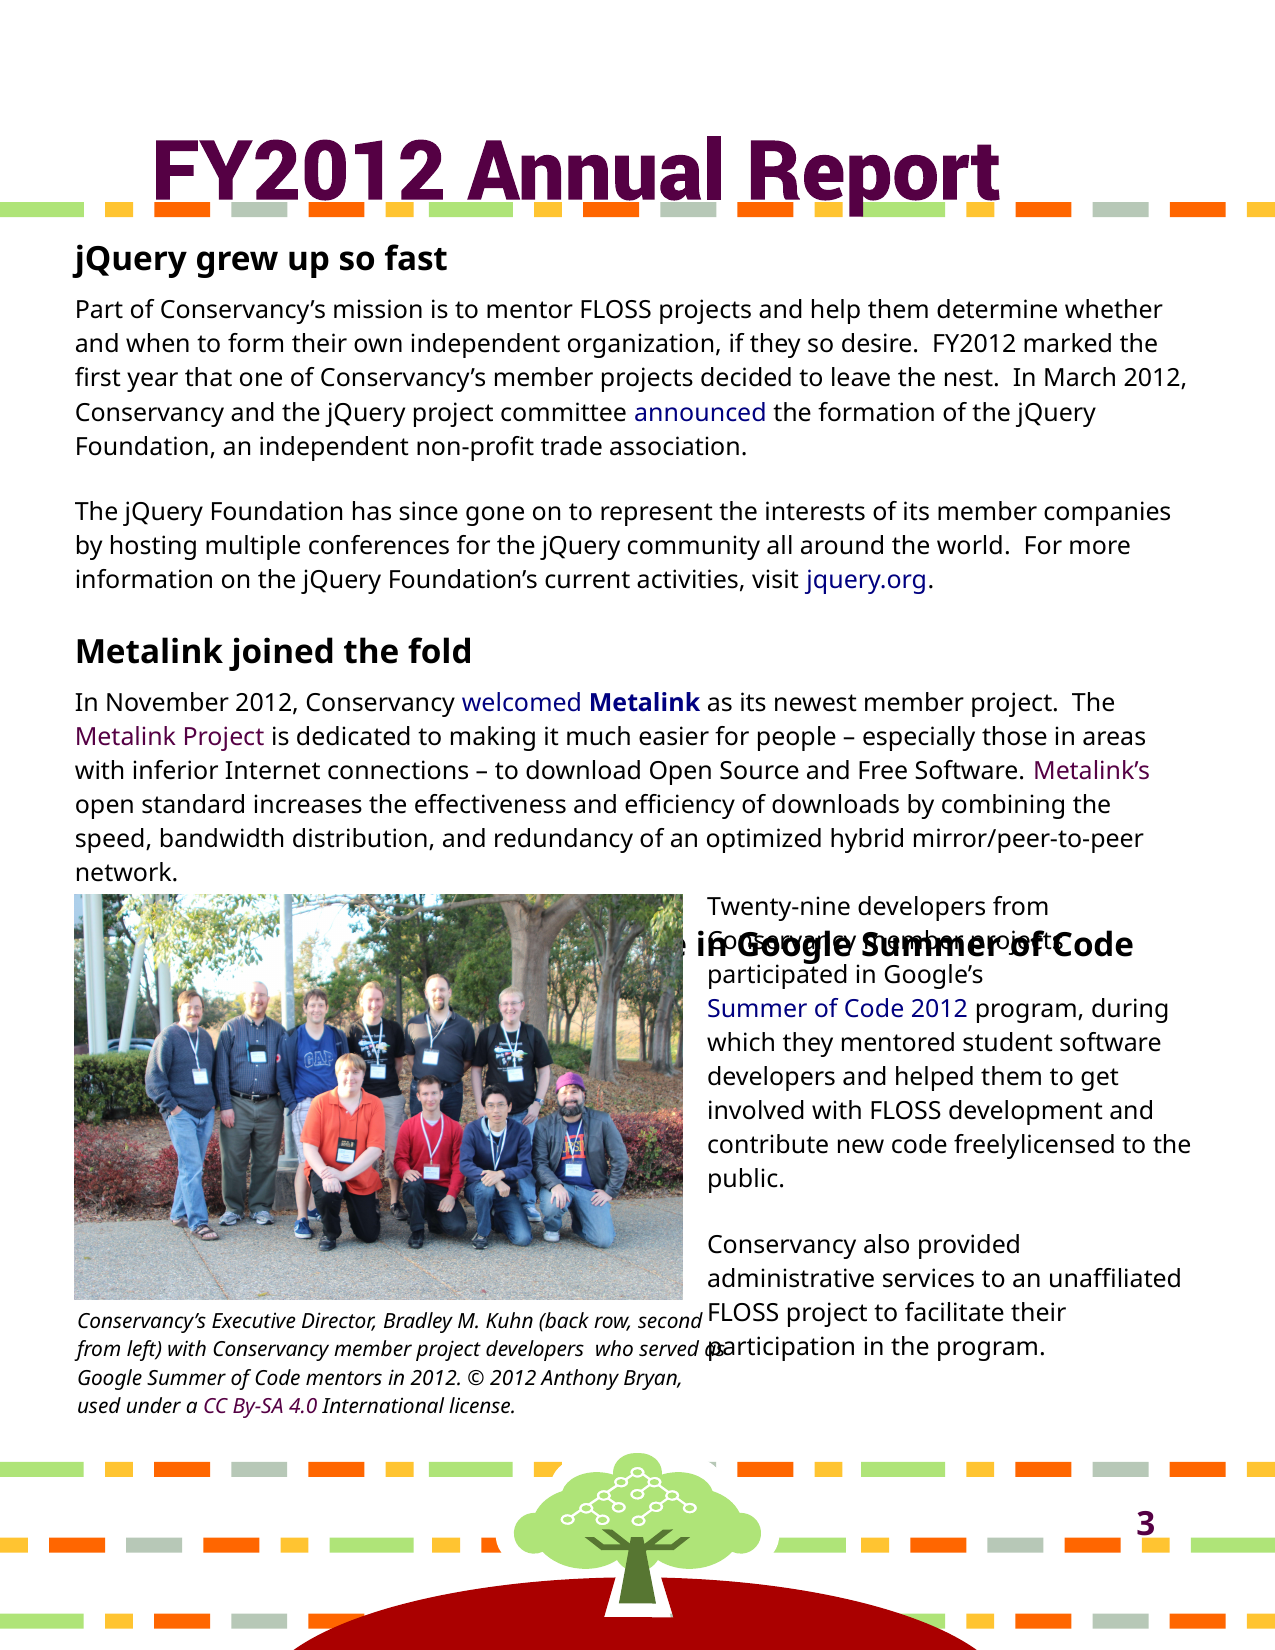

# jQuery grew up so fast
Part of Conservancy’s mission is to mentor FLOSS projects and help them determine whether and when to form their own independent organization, if they so desire. FY2012 marked the first year that one of Conservancy’s member projects decided to leave the nest. In March 2012, Conservancy and the jQuery project committee announced the formation of the jQuery Foundation, an independent non-profit trade association.
The jQuery Foundation has since gone on to represent the interests of its member companies by hosting multiple conferences for the jQuery community all around the world. For more information on the jQuery Foundation’s current activities, visit jquery.org.
Metalink joined the fold
In November 2012, Conservancy welcomed Metalink as its newest member project. The Metalink Project is dedicated to making it much easier for people – especially those in areas with inferior Internet connections – to download Open Source and Free Software. Metalink’s open standard increases the effectiveness and efficiency of downloads by combining the speed, bandwidth distribution, and redundancy of an optimized hybrid mirror/peer-to-peer network.
Conservancy member projects active in Google Summer of Code
Twenty-nine developers from Conservancy member projects participated in Google’s Summer of Code 2012 program, during which they mentored student software developers and helped them to get involved with FLOSS development and contribute new code freely­licensed to the public.
Conservancy also provided administrative services to an unaffiliated FLOSS project to facilitate their participation in the program.
Conservancy’s Executive Director, Bradley M. Kuhn (back row, second
from left) with Conservancy member project developers who served as
Google Summer of Code mentors in 2012. © 2012 Anthony Bryan,
used under a CC By-SA 4.0 International license.